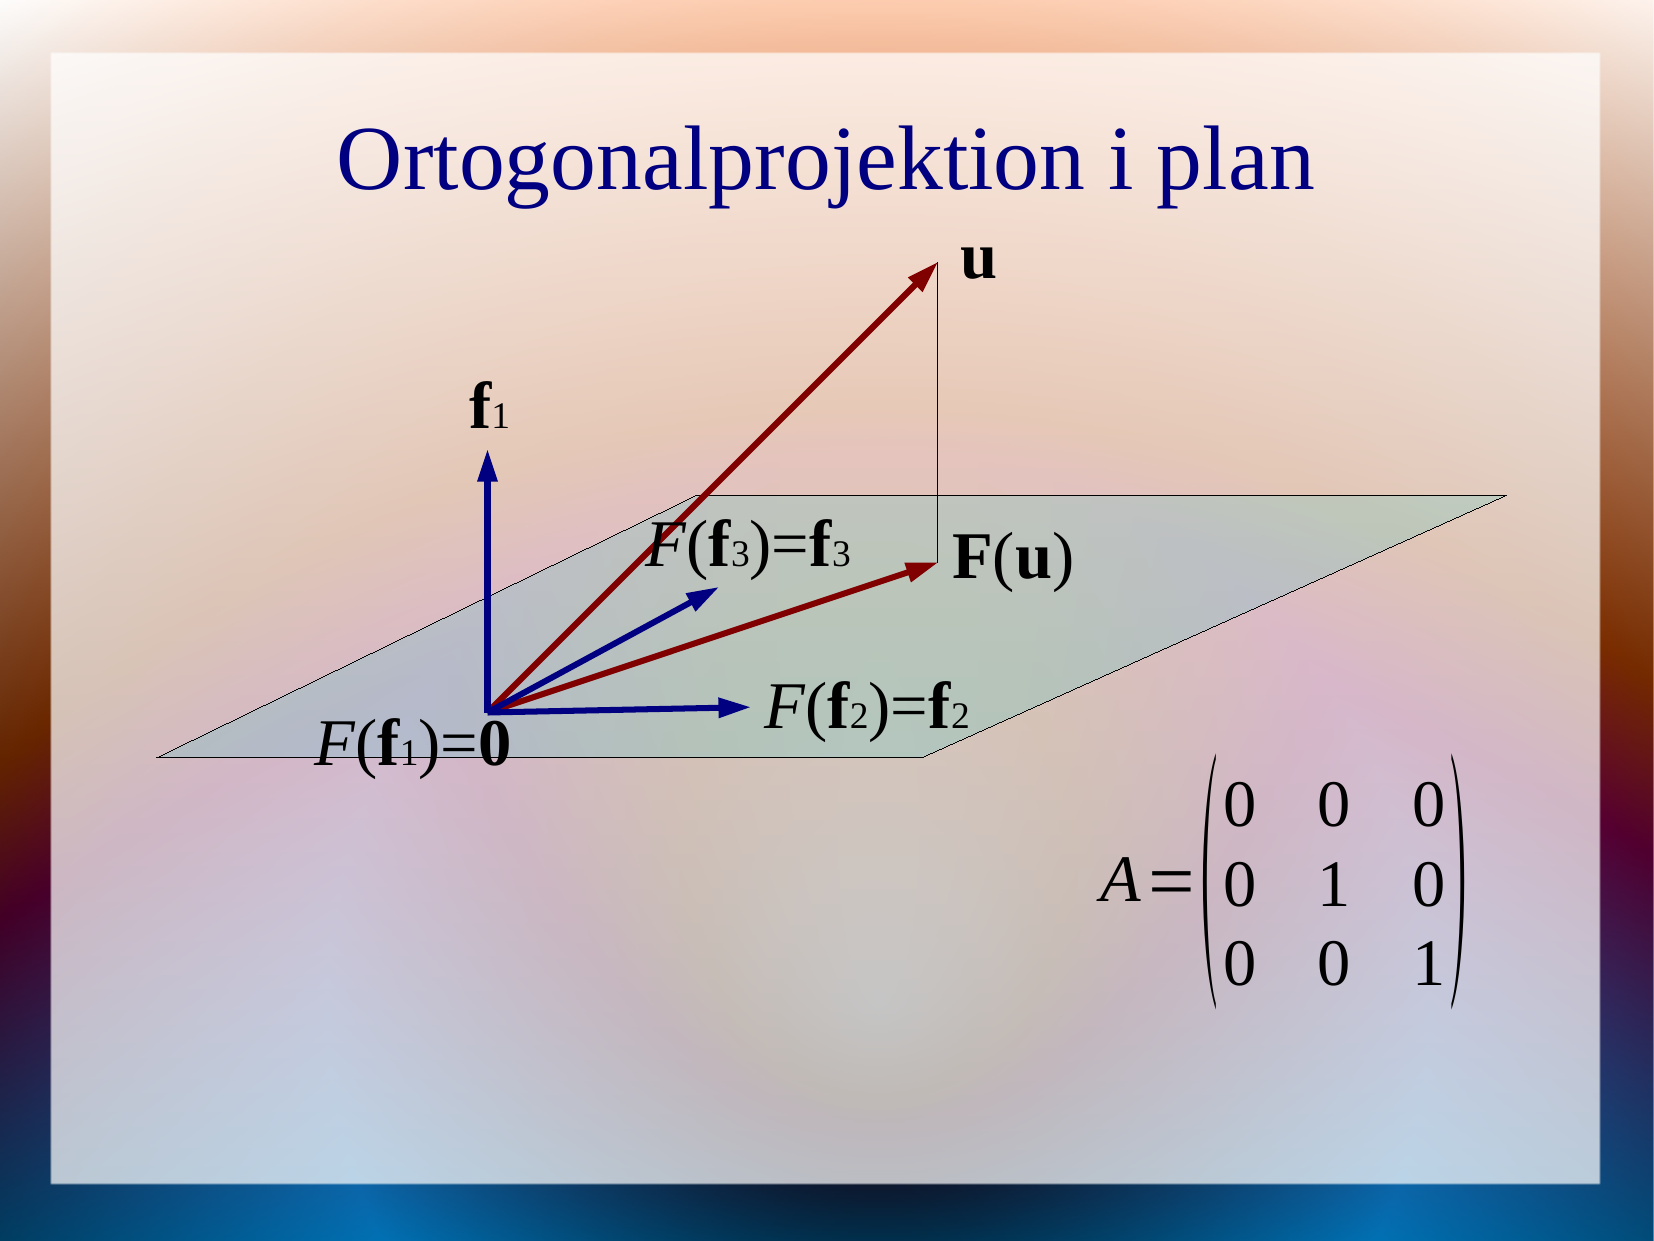

# Ortogonalprojektion i plan
u
f1
F(f3)=f3
F(u)
F(f2)=f2
F(f1)=0